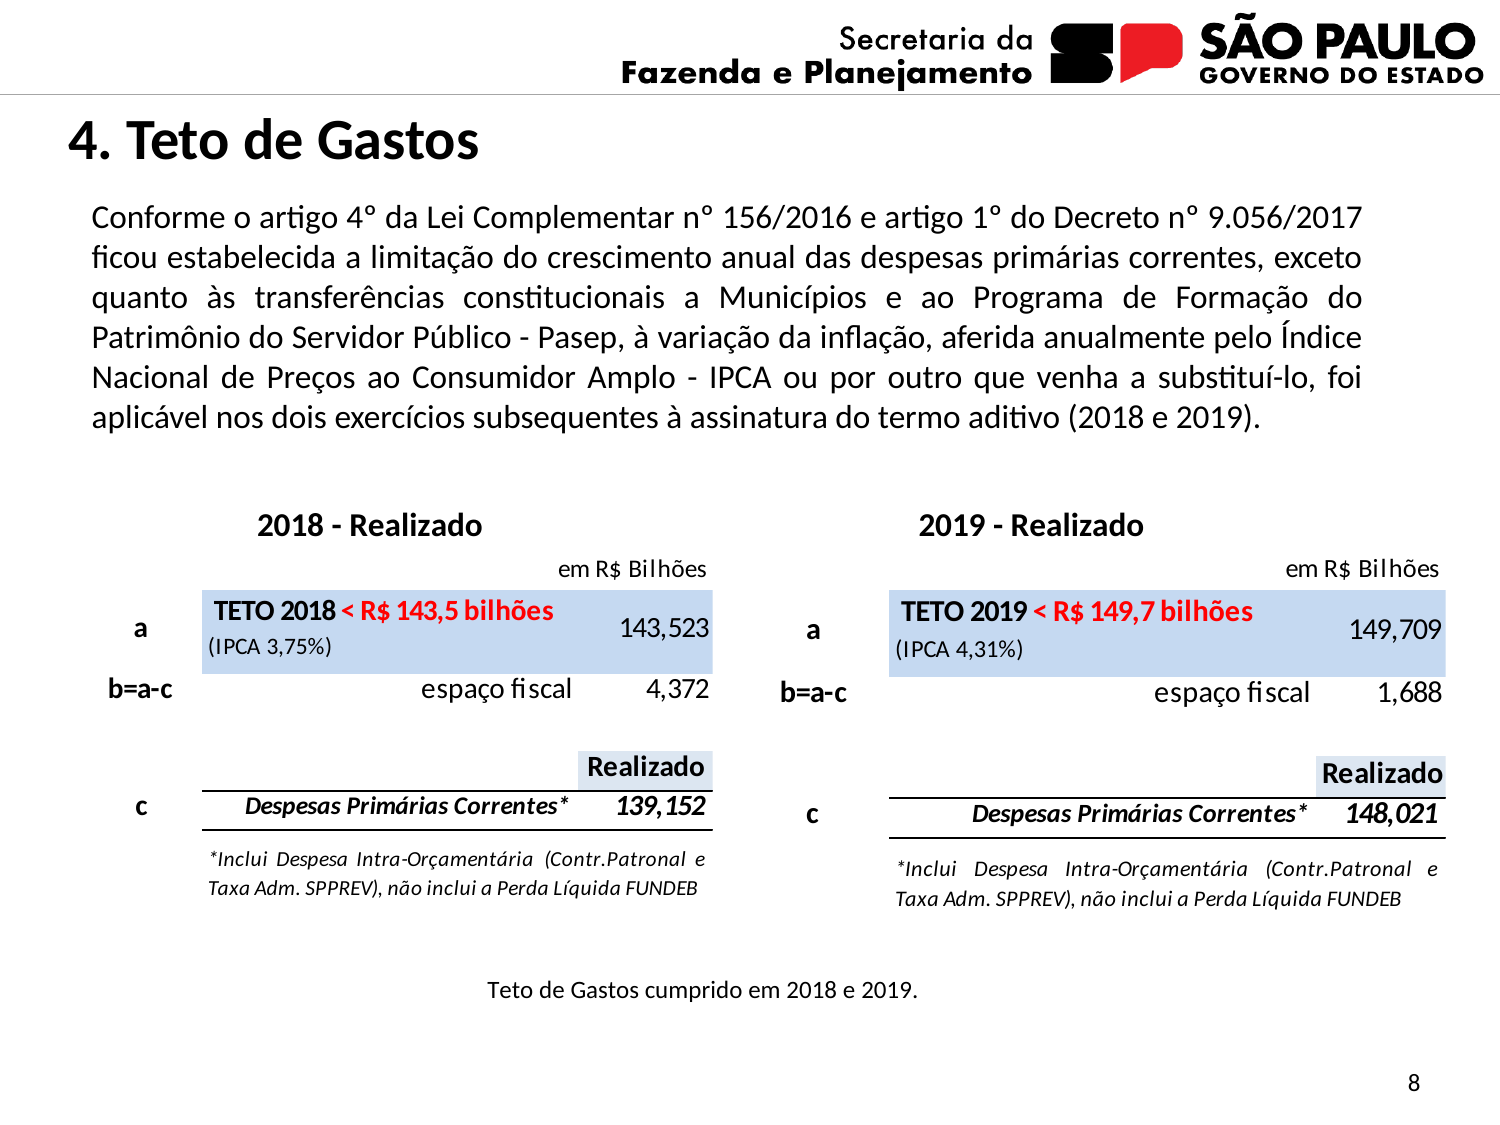

4. Teto de Gastos
Conforme o artigo 4º da Lei Complementar nº 156/2016 e artigo 1º do Decreto nº 9.056/2017 ficou estabelecida a limitação do crescimento anual das despesas primárias correntes, exceto quanto às transferências constitucionais a Municípios e ao Programa de Formação do Patrimônio do Servidor Público - Pasep, à variação da inflação, aferida anualmente pelo Índice Nacional de Preços ao Consumidor Amplo - IPCA ou por outro que venha a substituí-lo, foi aplicável nos dois exercícios subsequentes à assinatura do termo aditivo (2018 e 2019).
2018 - Realizado
2019 - Realizado
Teto de Gastos cumprido em 2018 e 2019.